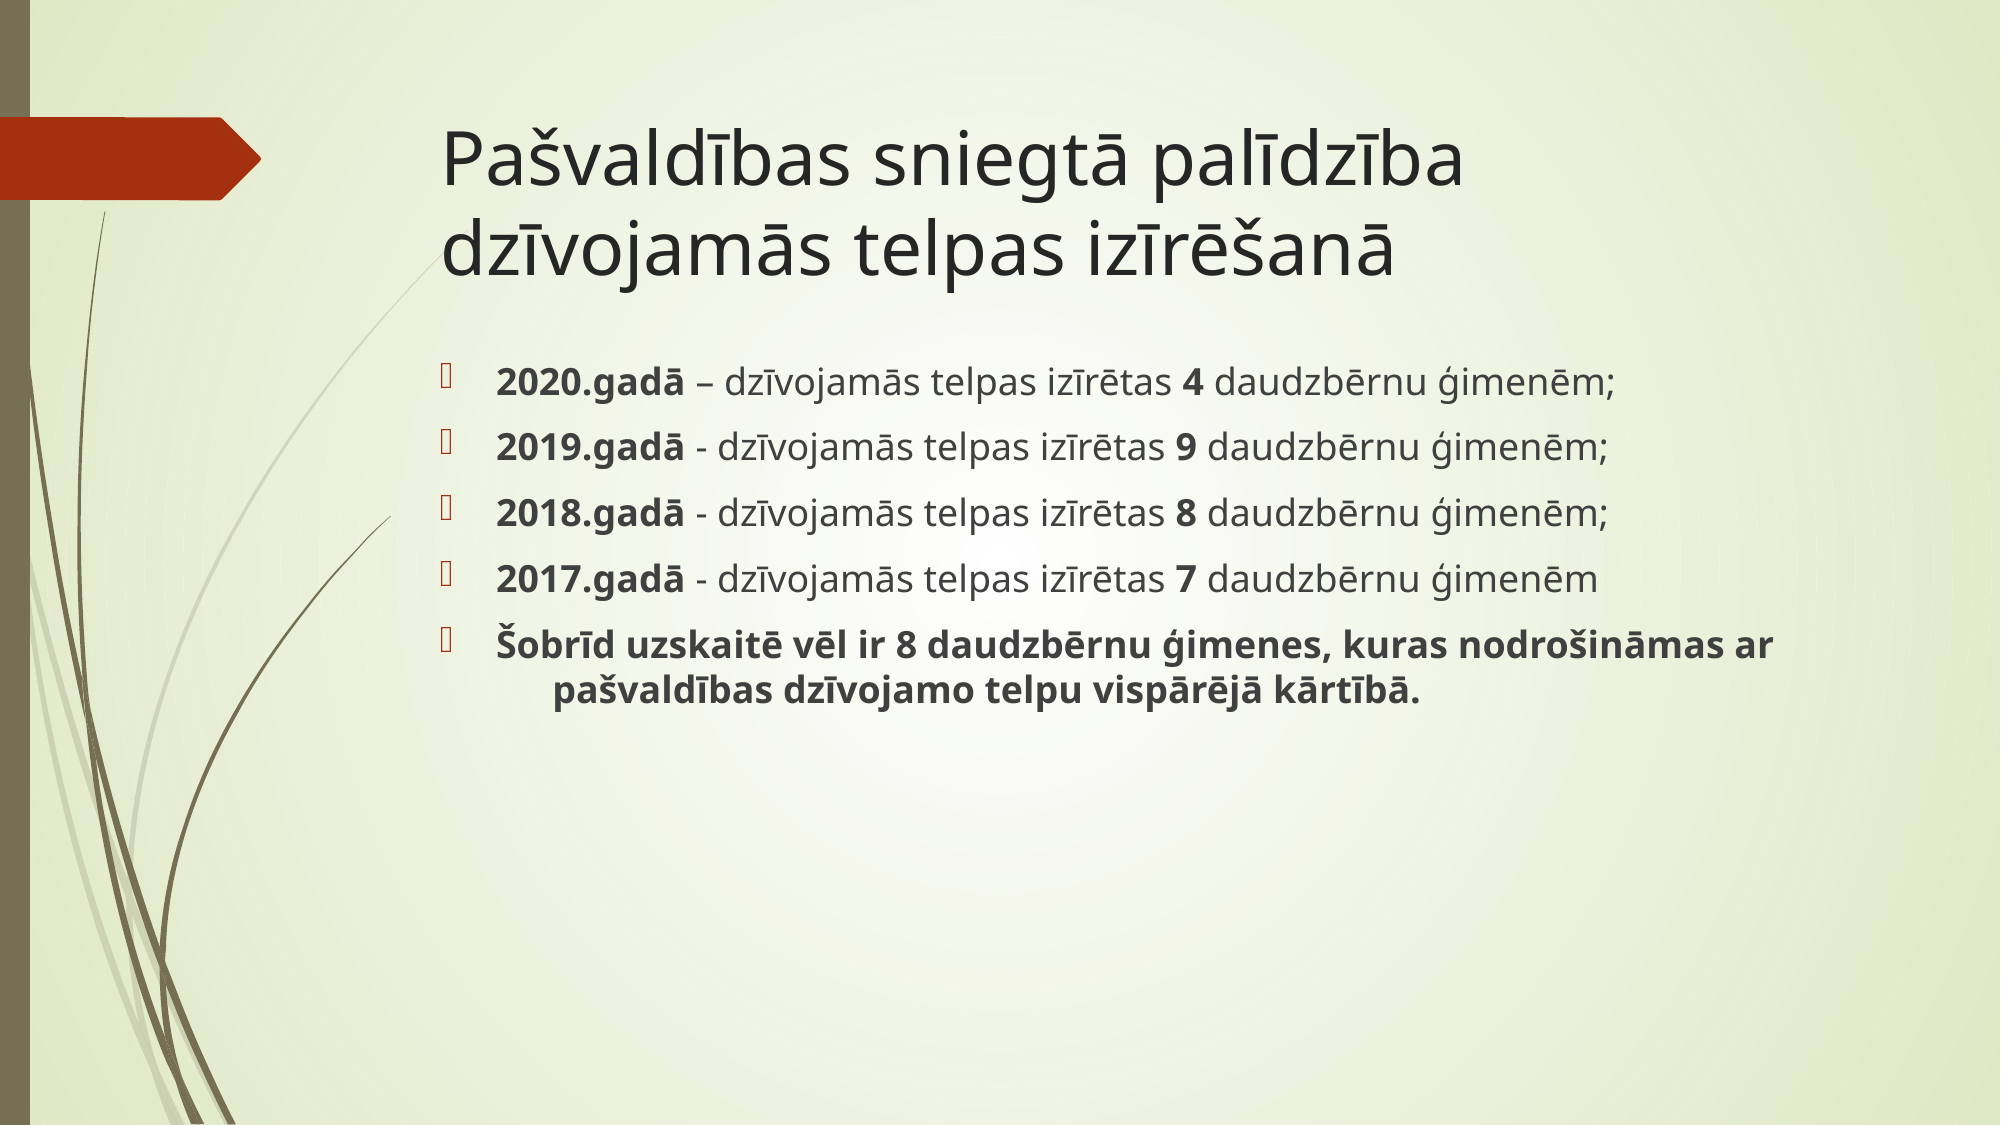

# Pašvaldības sniegtā palīdzība dzīvojamās telpas izīrēšanā
2020.gadā – dzīvojamās telpas izīrētas 4 daudzbērnu ģimenēm;
2019.gadā - dzīvojamās telpas izīrētas 9 daudzbērnu ģimenēm;
2018.gadā - dzīvojamās telpas izīrētas 8 daudzbērnu ģimenēm;
2017.gadā - dzīvojamās telpas izīrētas 7 daudzbērnu ģimenēm
Šobrīd uzskaitē vēl ir 8 daudzbērnu ģimenes, kuras nodrošināmas ar pašvaldības dzīvojamo telpu vispārējā kārtībā.